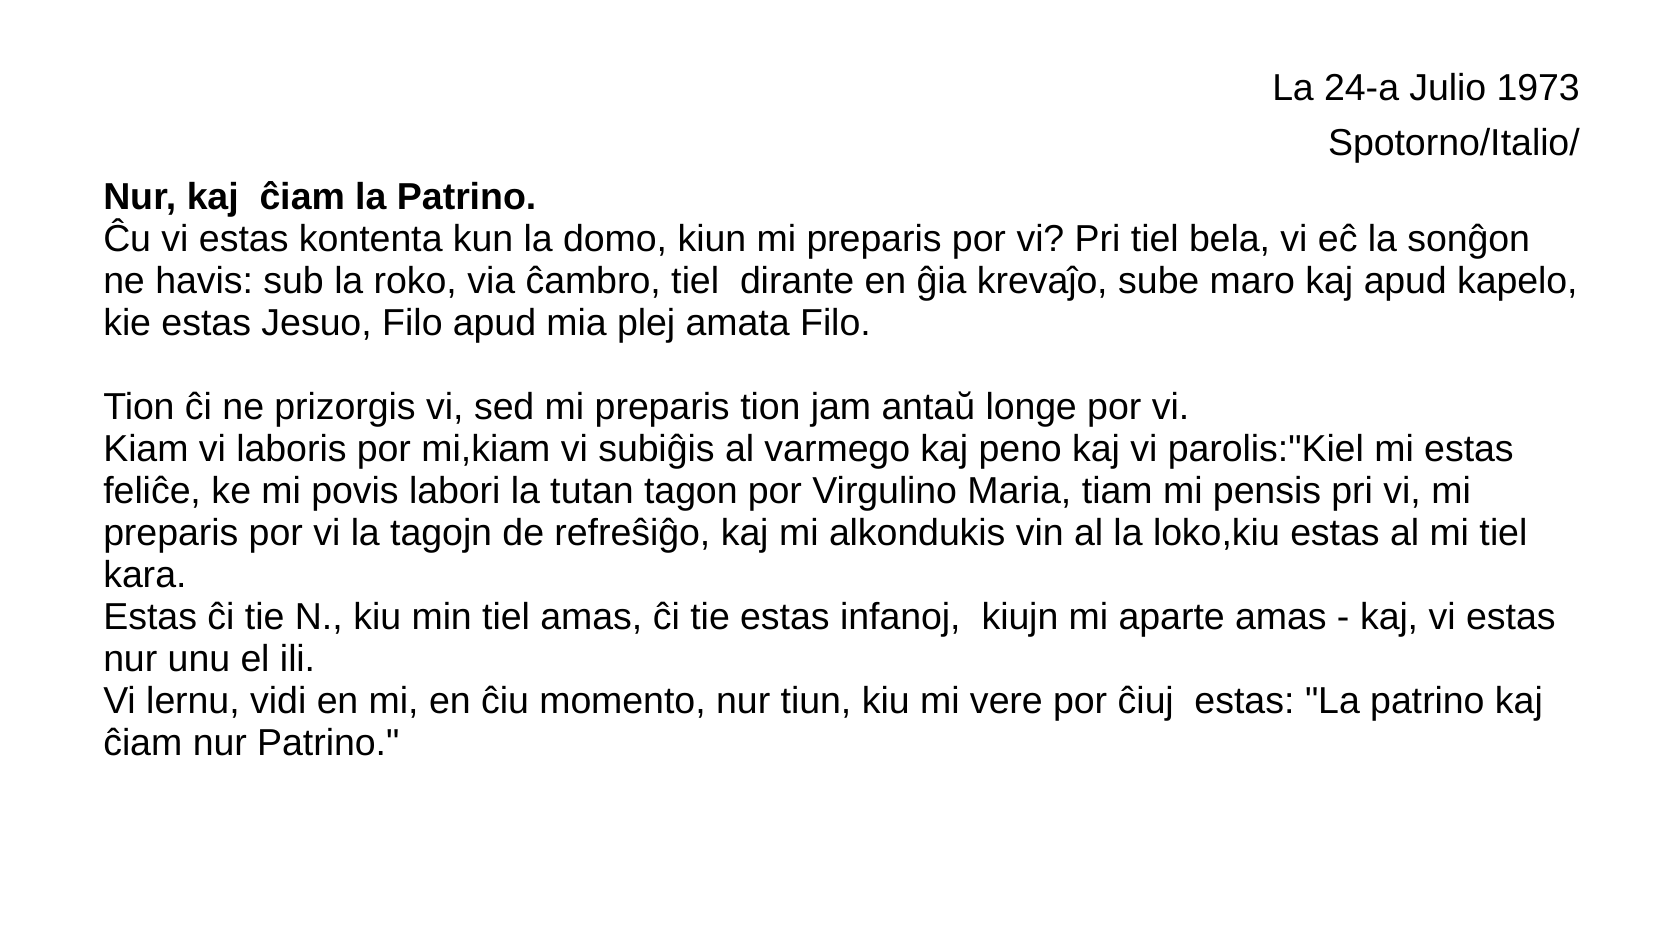

La 24-a Julio 1973
Spotorno/Italio/
Nur, kaj ĉiam la Patrino.
Ĉu vi estas kontenta kun la domo, kiun mi preparis por vi? Pri tiel bela, vi eĉ la sonĝon ne havis: sub la roko, via ĉambro, tiel dirante en ĝia krevaĵo, sube maro kaj apud kapelo, kie estas Jesuo, Filo apud mia plej amata Filo.
Tion ĉi ne prizorgis vi, sed mi preparis tion jam antaŭ longe por vi.
Kiam vi laboris por mi,kiam vi subiĝis al varmego kaj peno kaj vi parolis:"Kiel mi estas feliĉe, ke mi povis labori la tutan tagon por Virgulino Maria, tiam mi pensis pri vi, mi preparis por vi la tagojn de refreŝiĝo, kaj mi alkondukis vin al la loko,kiu estas al mi tiel kara.
Estas ĉi tie N., kiu min tiel amas, ĉi tie estas infanoj, kiujn mi aparte amas - kaj, vi estas nur unu el ili.
Vi lernu, vidi en mi, en ĉiu momento, nur tiun, kiu mi vere por ĉiuj estas: "La patrino kaj ĉiam nur Patrino."